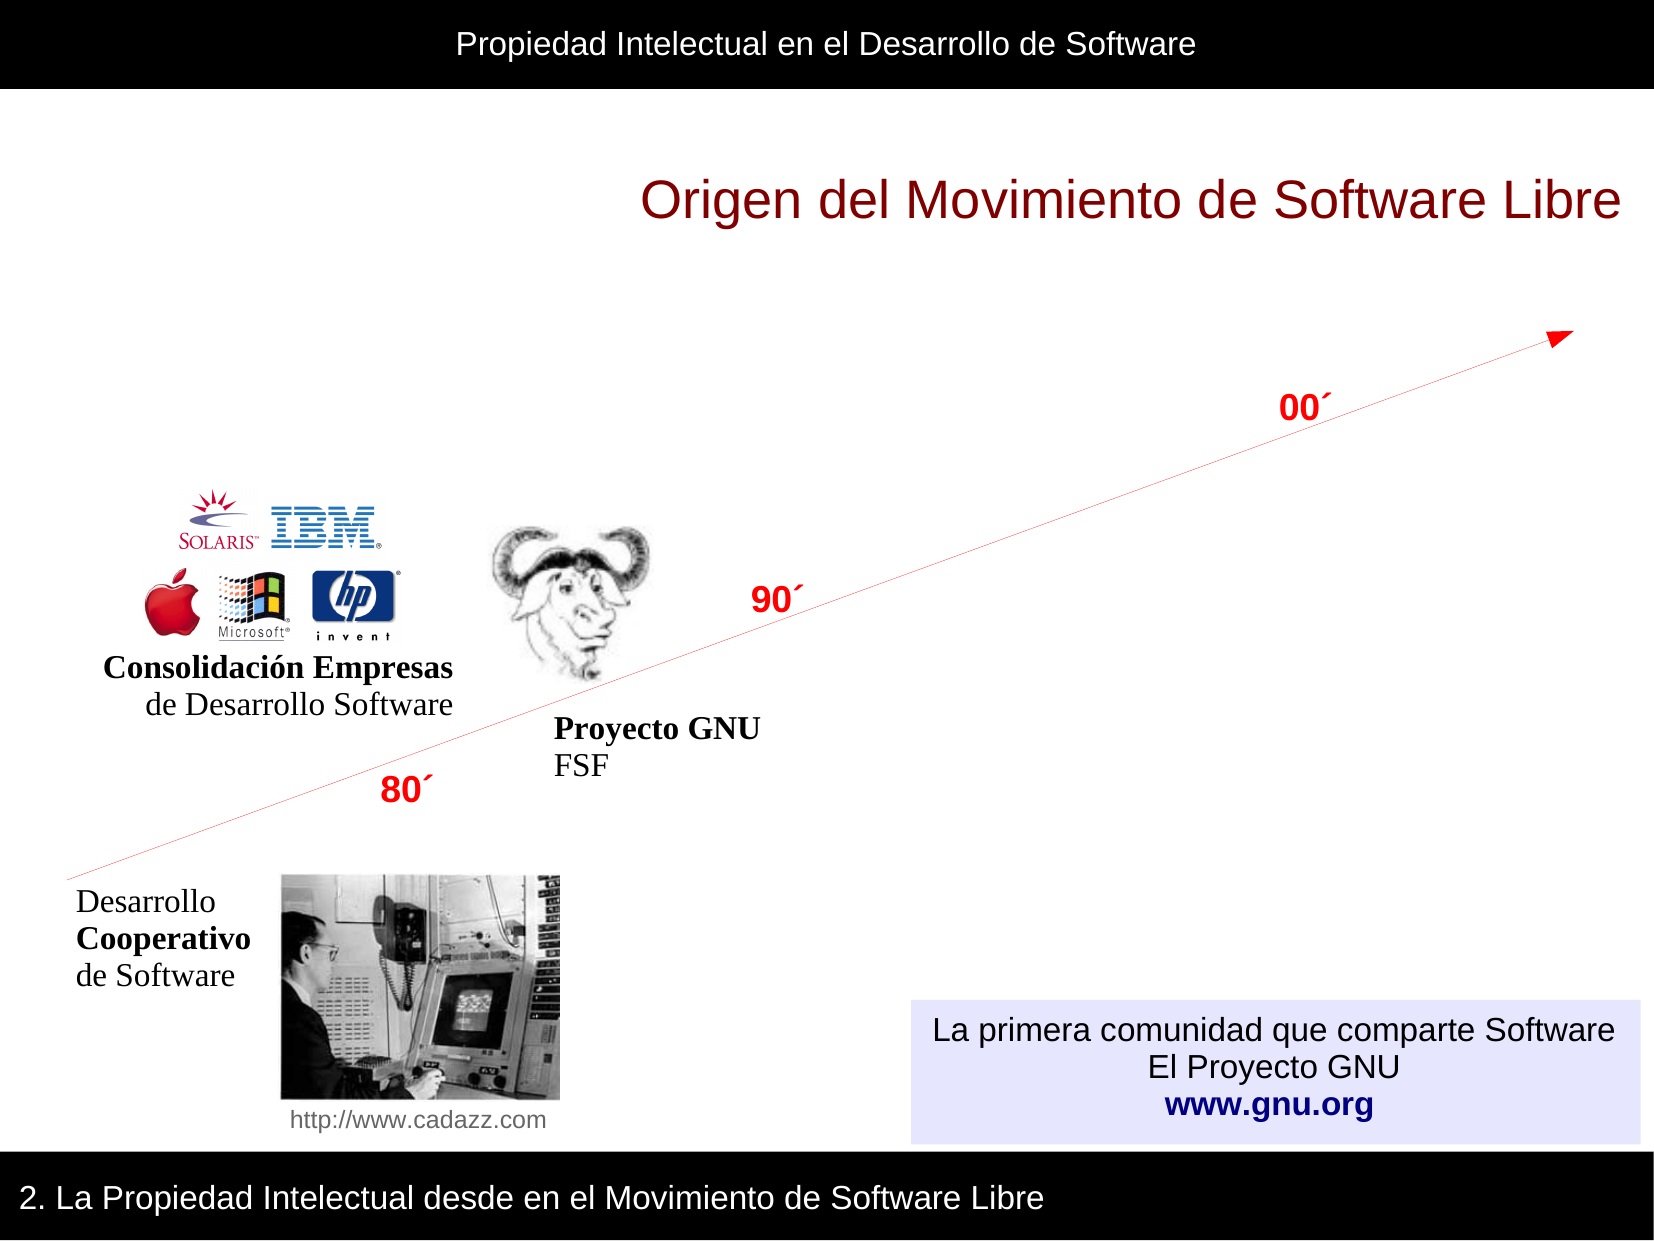

# Origen del Movimiento de Software Libre
00´
90´
Consolidación Empresas
de Desarrollo Software
Proyecto GNU
FSF
80´
Desarrollo
Cooperativo
de Software
 La primera comunidad que comparte Software
 El Proyecto GNU
www.gnu.org
http://www.cadazz.com
2. La Propiedad Intelectual desde en el Movimiento de Software Libre